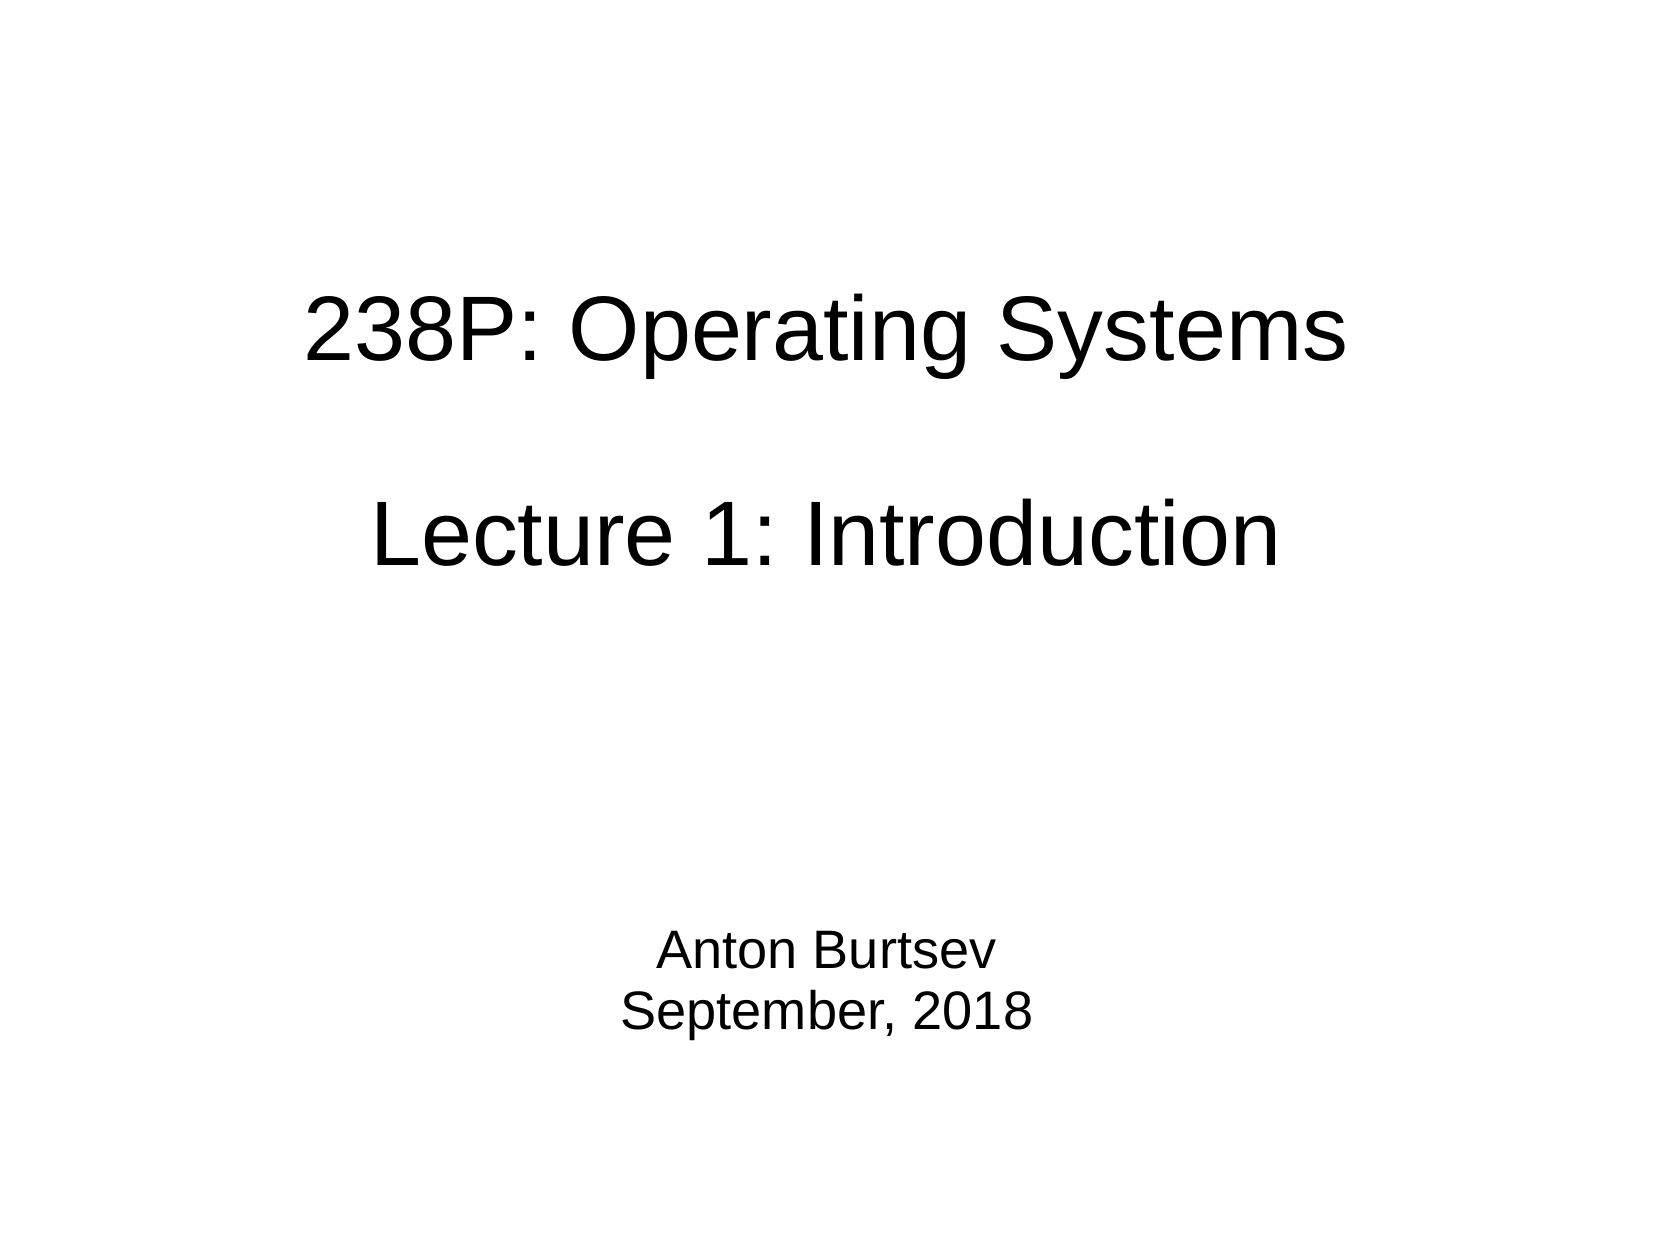

# 238P: Operating Systems Lecture 1: Introduction
Anton Burtsev
September, 2018